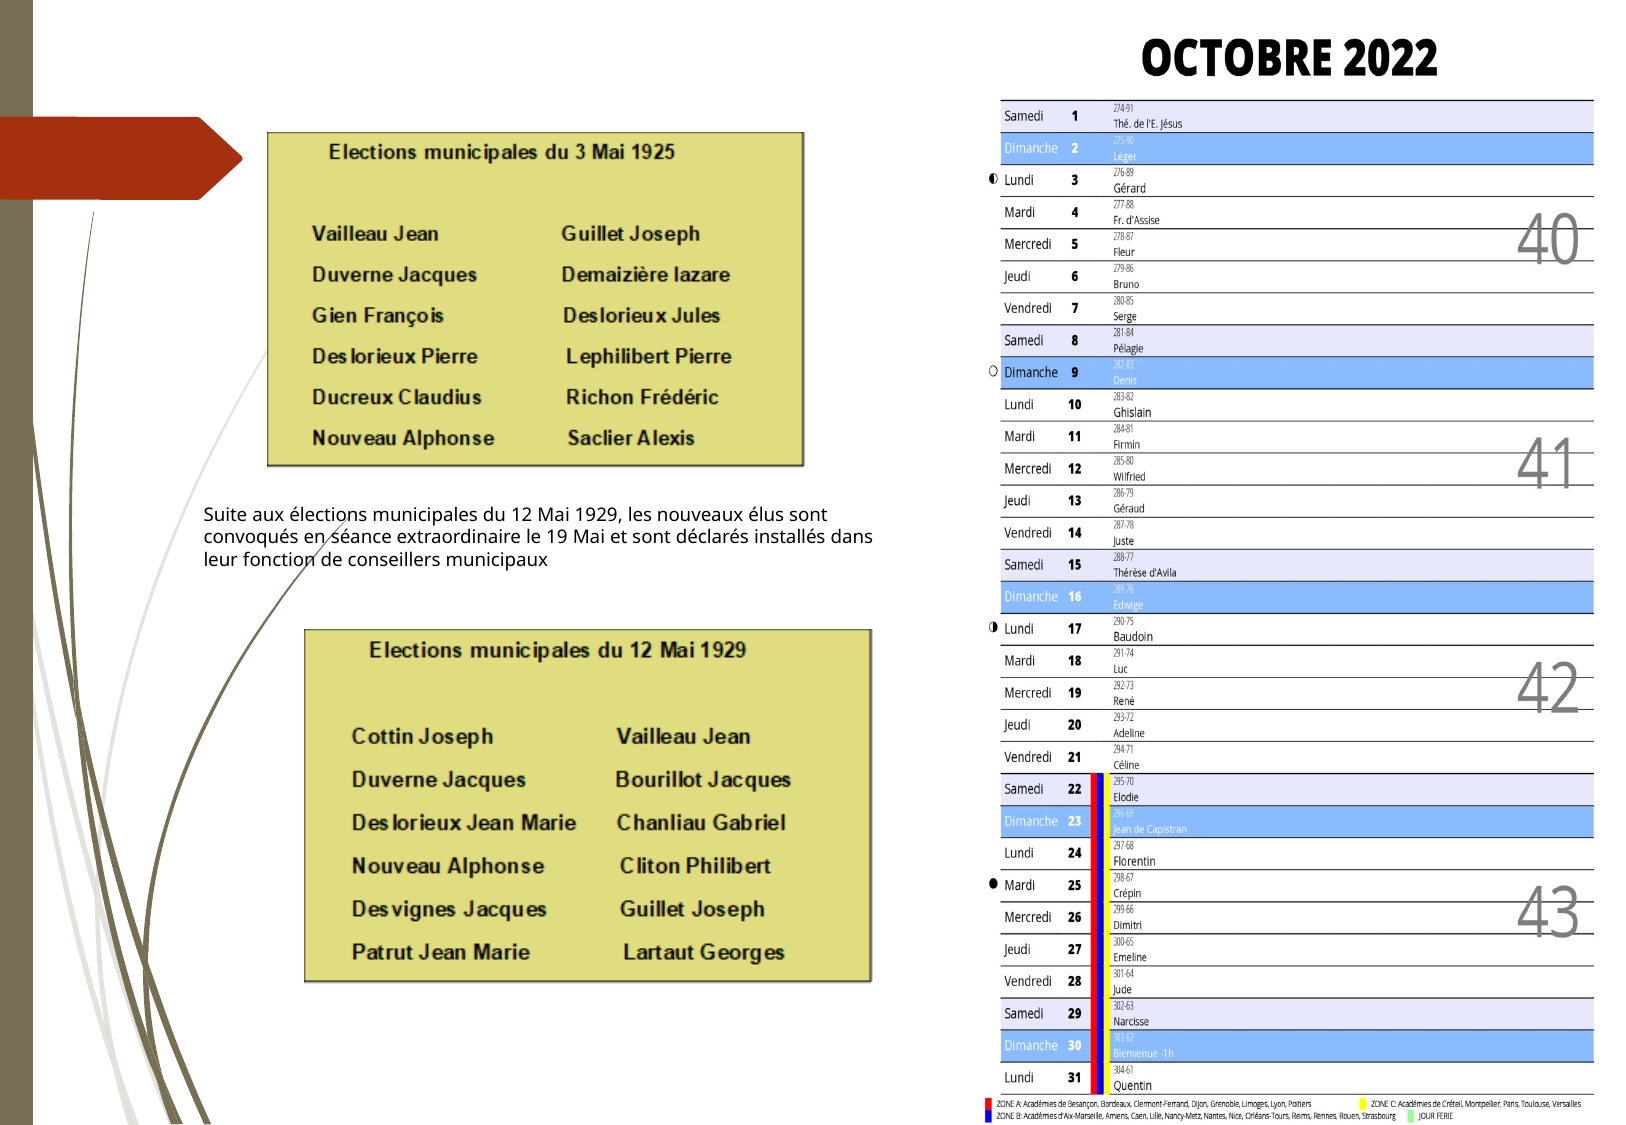

Suite aux élections municipales du 12 Mai 1929, les nouveaux élus sont convoqués en séance extraordinaire le 19 Mai et sont déclarés installés dans leur fonction de conseillers municipaux